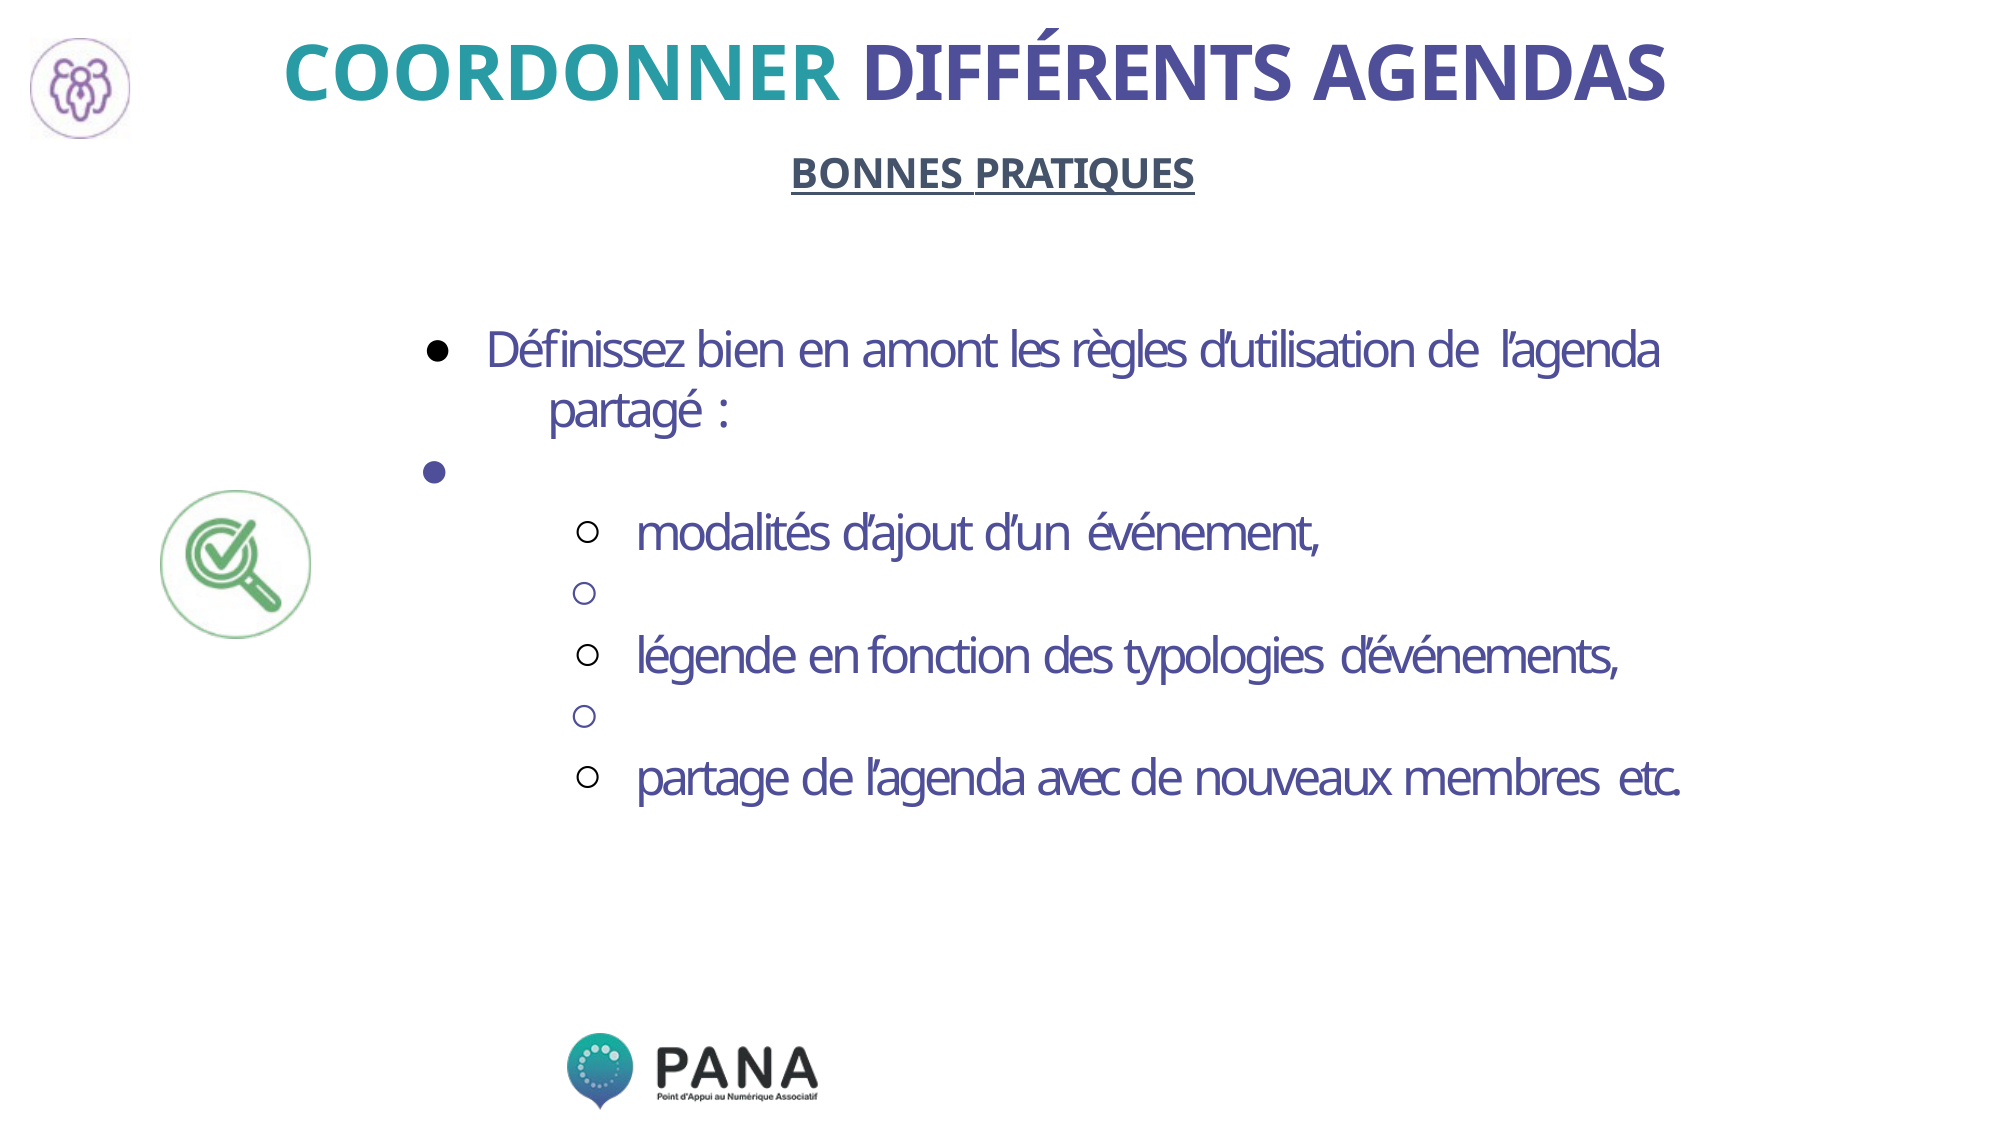

# COORDONNER DIFFÉRENTS AGENDAS
BONNES PRATIQUES
Définissez bien en amont les règles d’utilisation de l’agenda partagé :
modalités d’ajout d’un événement,
légende en fonction des typologies d’événements,
partage de l’agenda avec de nouveaux membres etc.